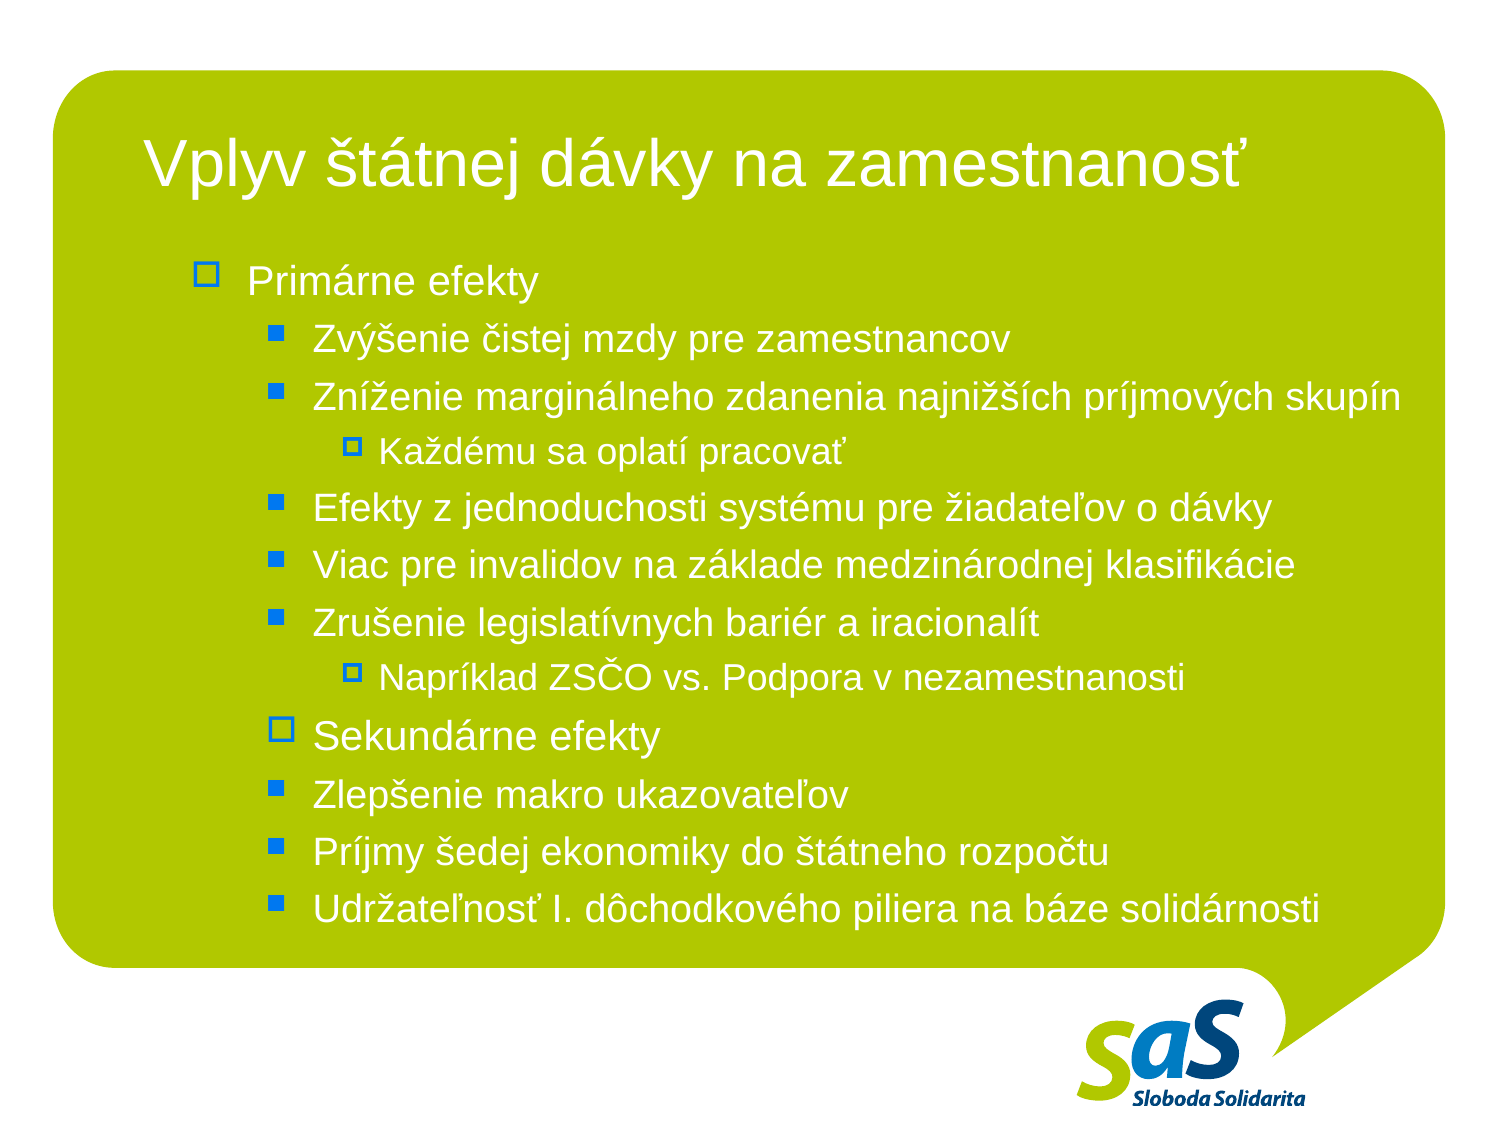

# Vplyv štátnej dávky na zamestnanosť
Primárne efekty
Zvýšenie čistej mzdy pre zamestnancov
Zníženie marginálneho zdanenia najnižších príjmových skupín
Každému sa oplatí pracovať
Efekty z jednoduchosti systému pre žiadateľov o dávky
Viac pre invalidov na základe medzinárodnej klasifikácie
Zrušenie legislatívnych bariér a iracionalít
Napríklad ZSČO vs. Podpora v nezamestnanosti
Sekundárne efekty
Zlepšenie makro ukazovateľov
Príjmy šedej ekonomiky do štátneho rozpočtu
Udržateľnosť I. dôchodkového piliera na báze solidárnosti